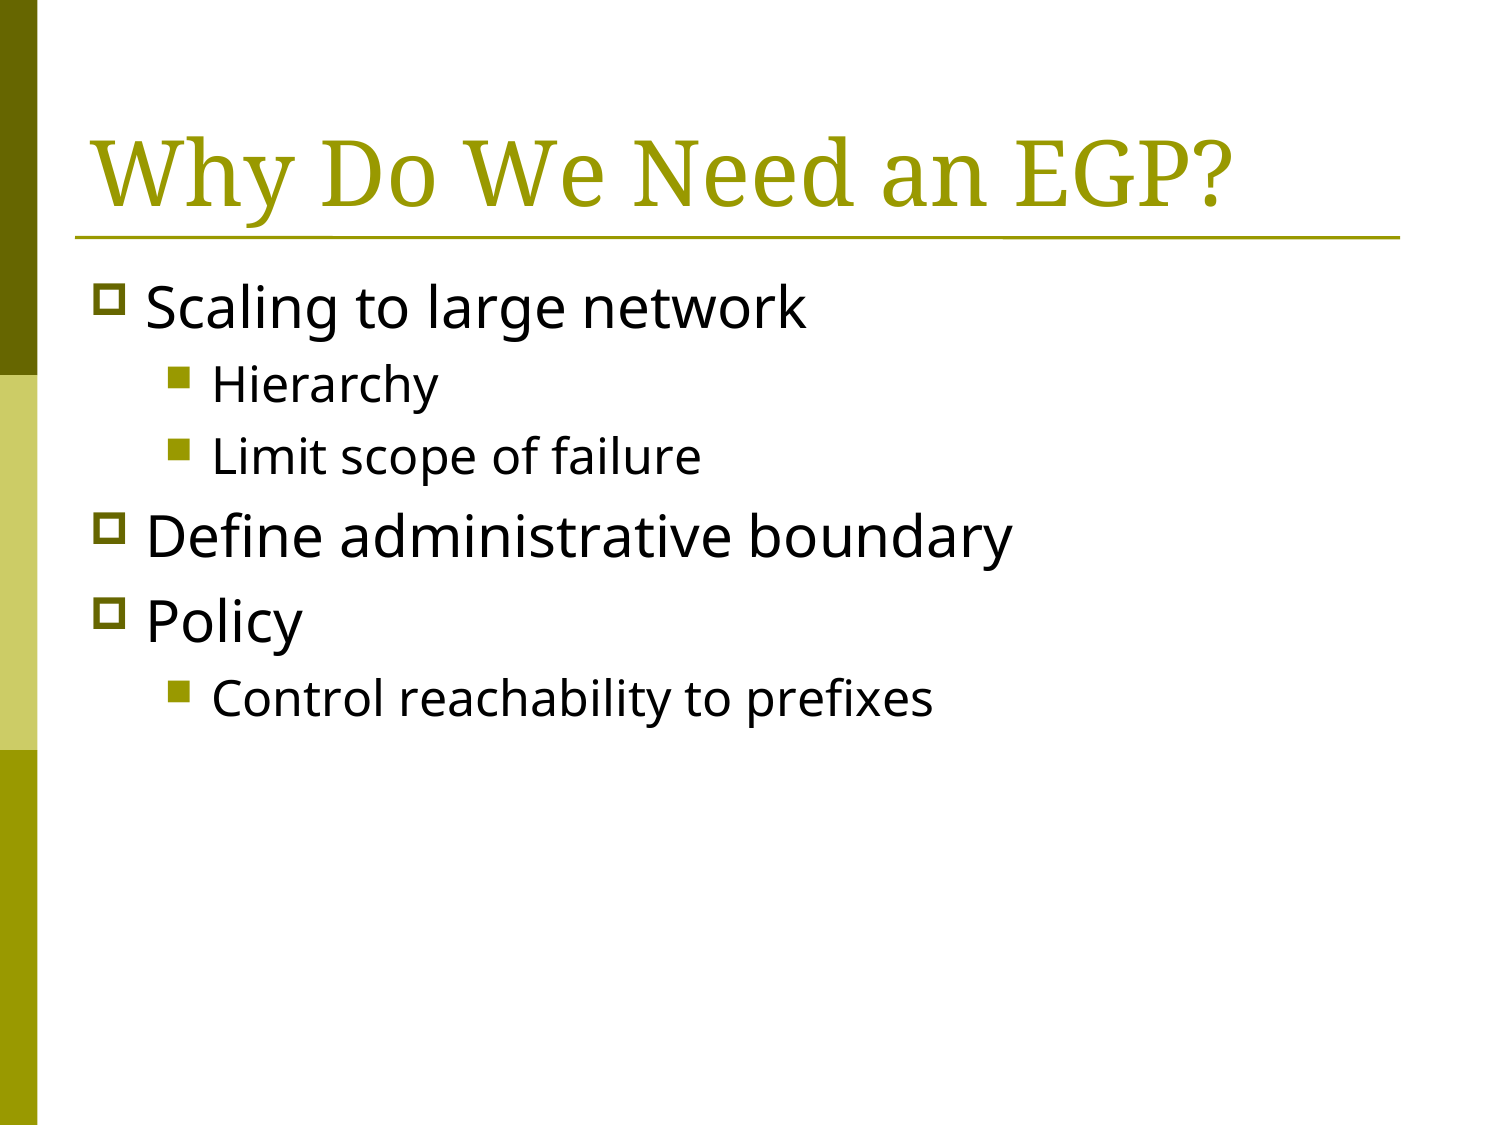

# Why Do We Need an EGP?
Scaling to large network
Hierarchy
Limit scope of failure
Define administrative boundary
Policy
Control reachability to prefixes